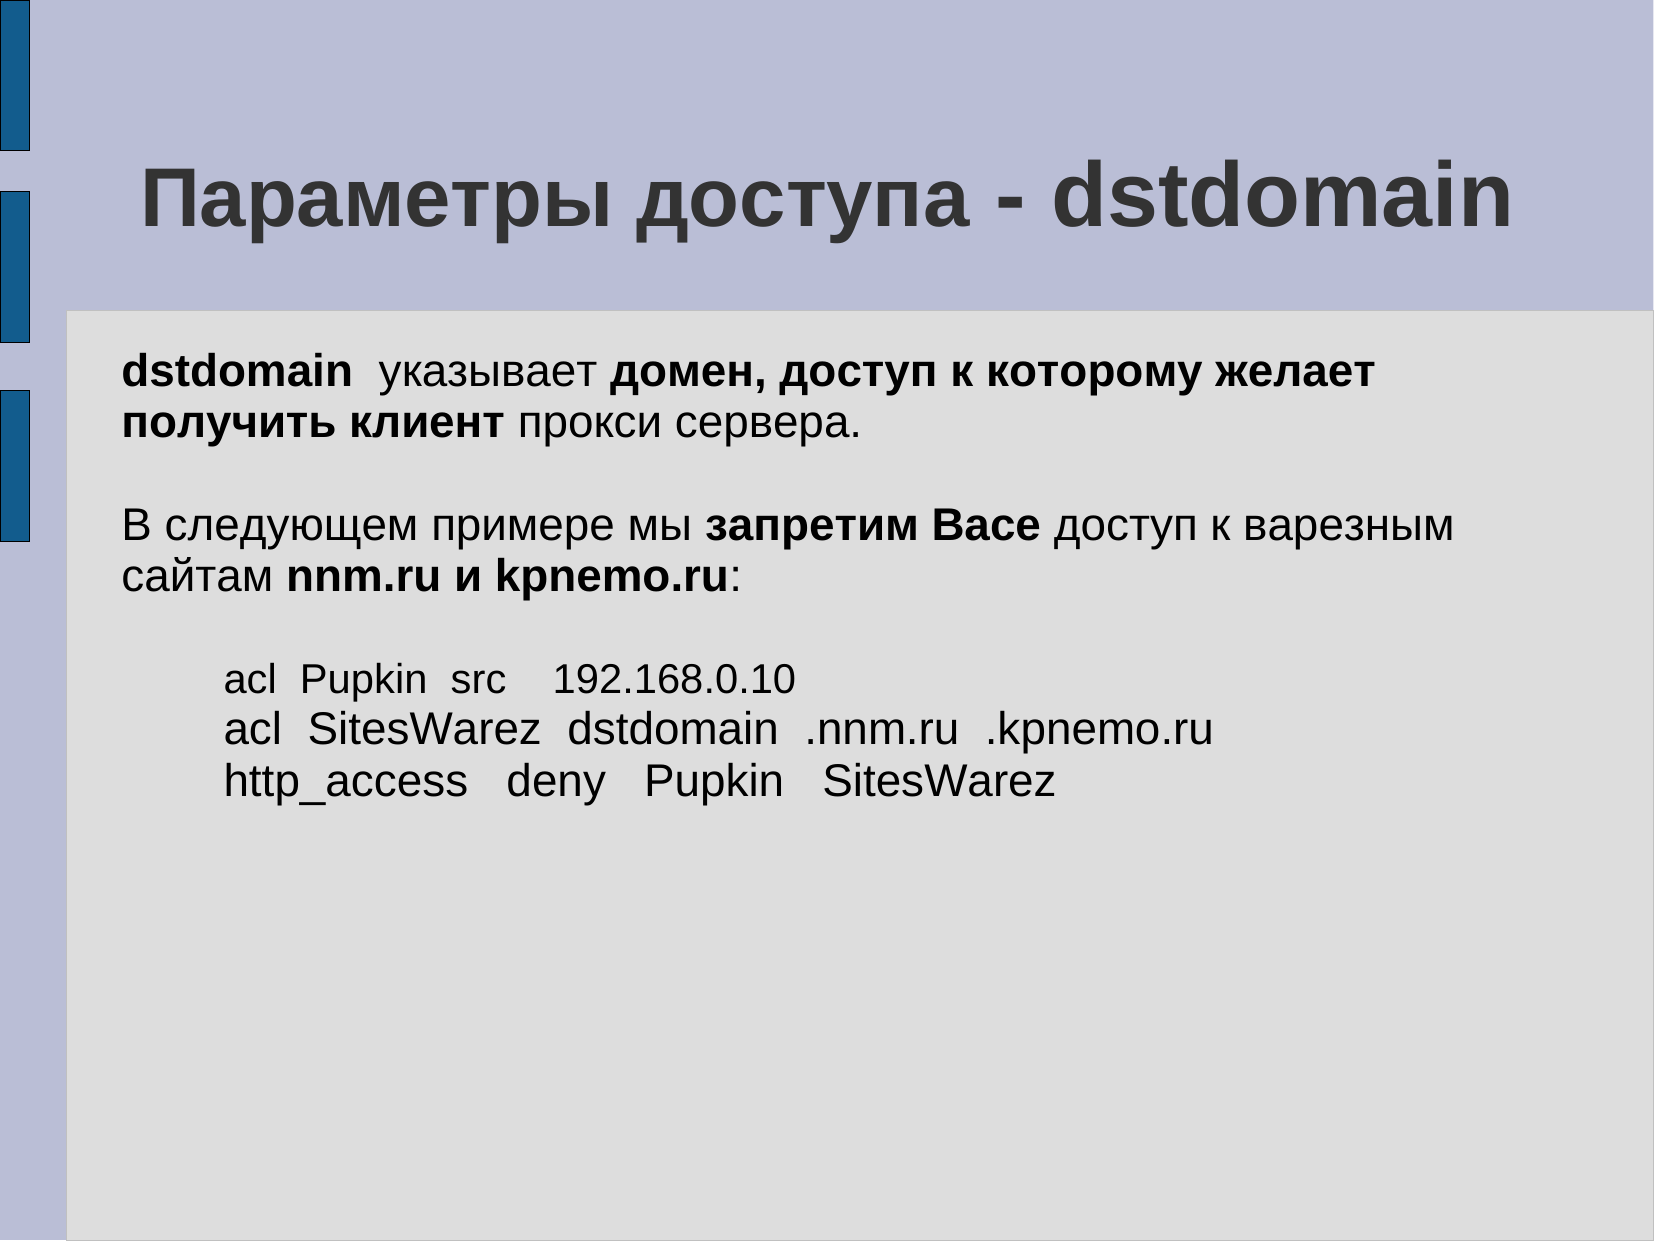

# Параметры доступа - dstdomain
dstdomain указывает домен, доступ к которому желает получить клиент прокси сервера.
В следующем примере мы запретим Васе доступ к варезным сайтам nnm.ru и kpnemo.ru:
 acl Pupkin src 192.168.0.10
 acl SitesWarez dstdomain .nnm.ru .kpnemo.ru
 http_access deny Pupkin SitesWarez